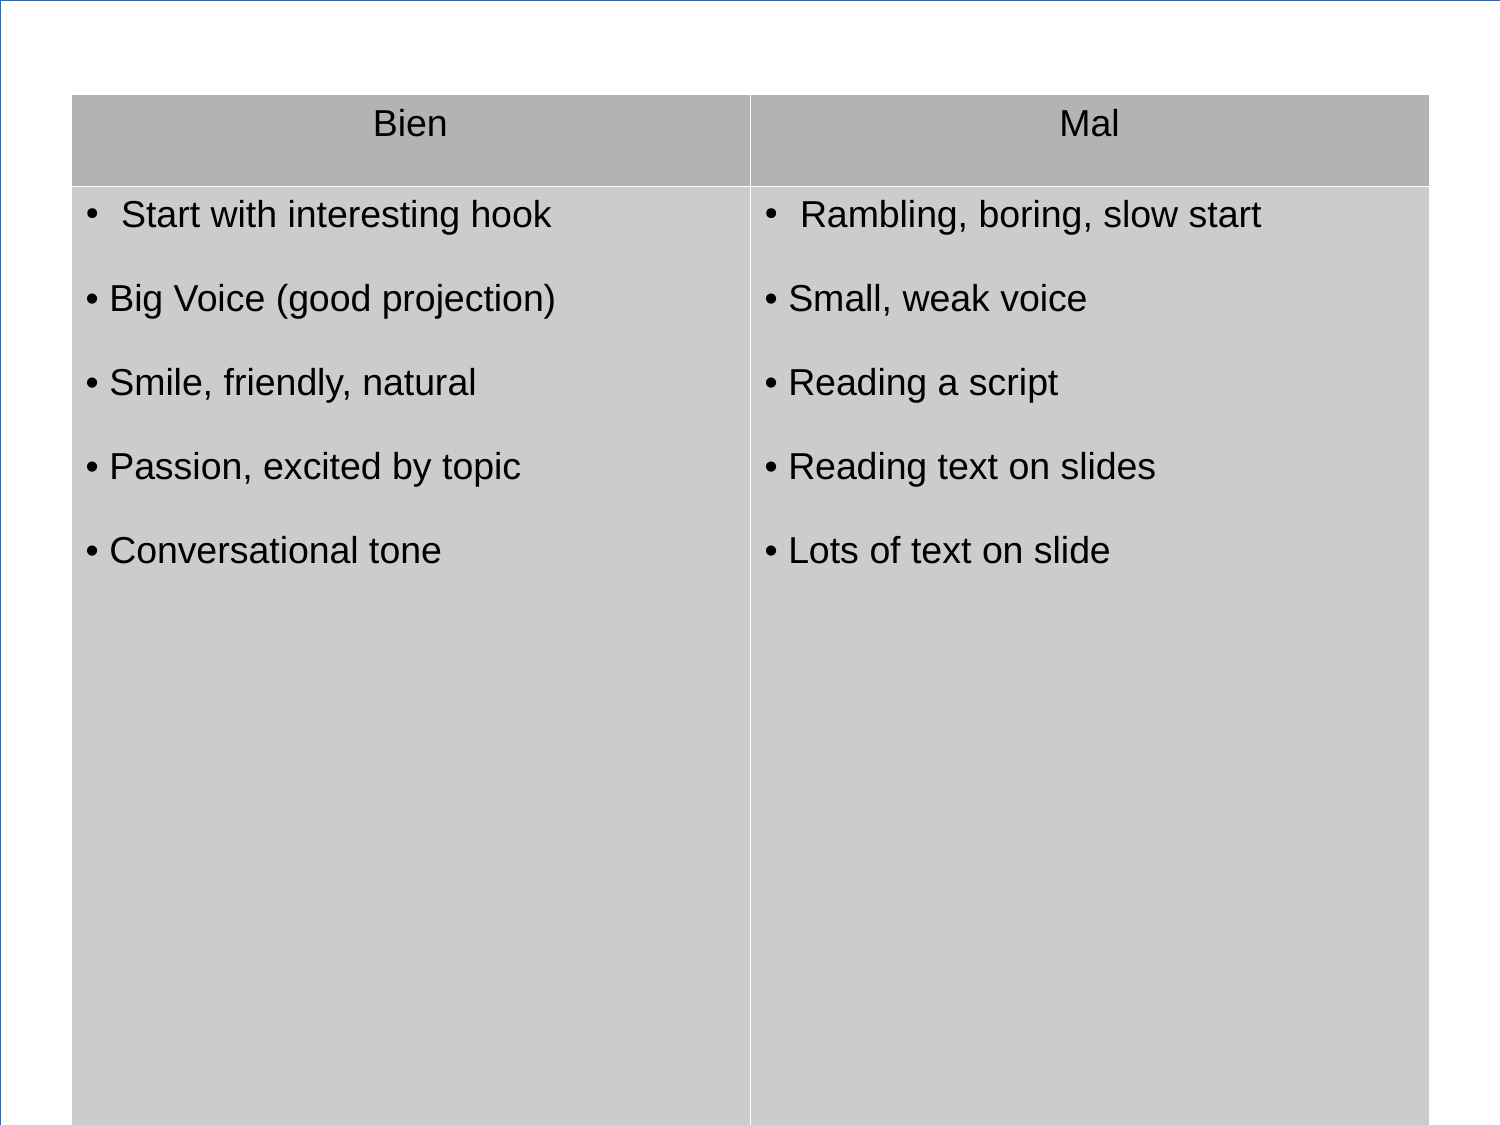

| Bien | Mal |
| --- | --- |
| Start with interesting hook • Big Voice (good projection) • Smile, friendly, natural • Passion, excited by topic • Conversational tone | Rambling, boring, slow start • Small, weak voice • Reading a script • Reading text on slides • Lots of text on slide |
#